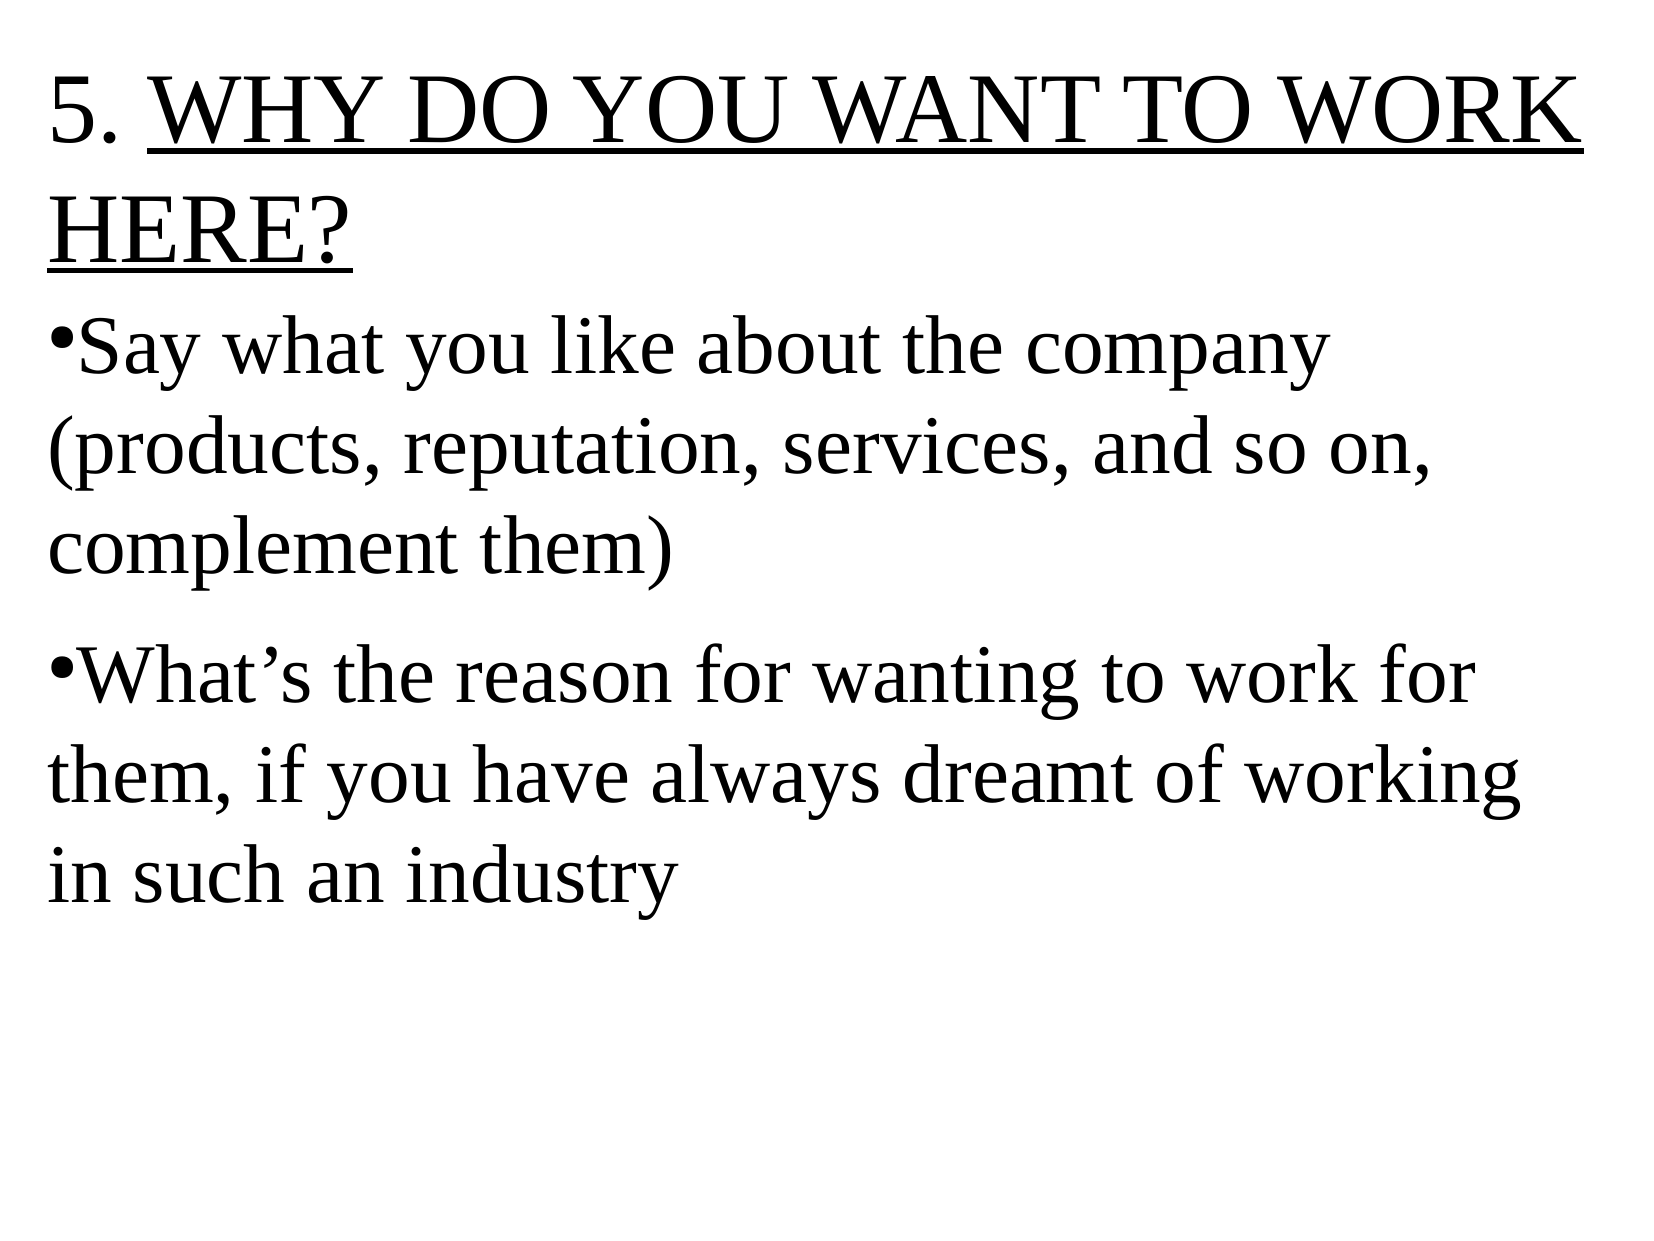

# 5. WHY DO YOU WANT TO WORK HERE?
Say what you like about the company (products, reputation, services, and so on, complement them)
What’s the reason for wanting to work for them, if you have always dreamt of working in such an industry